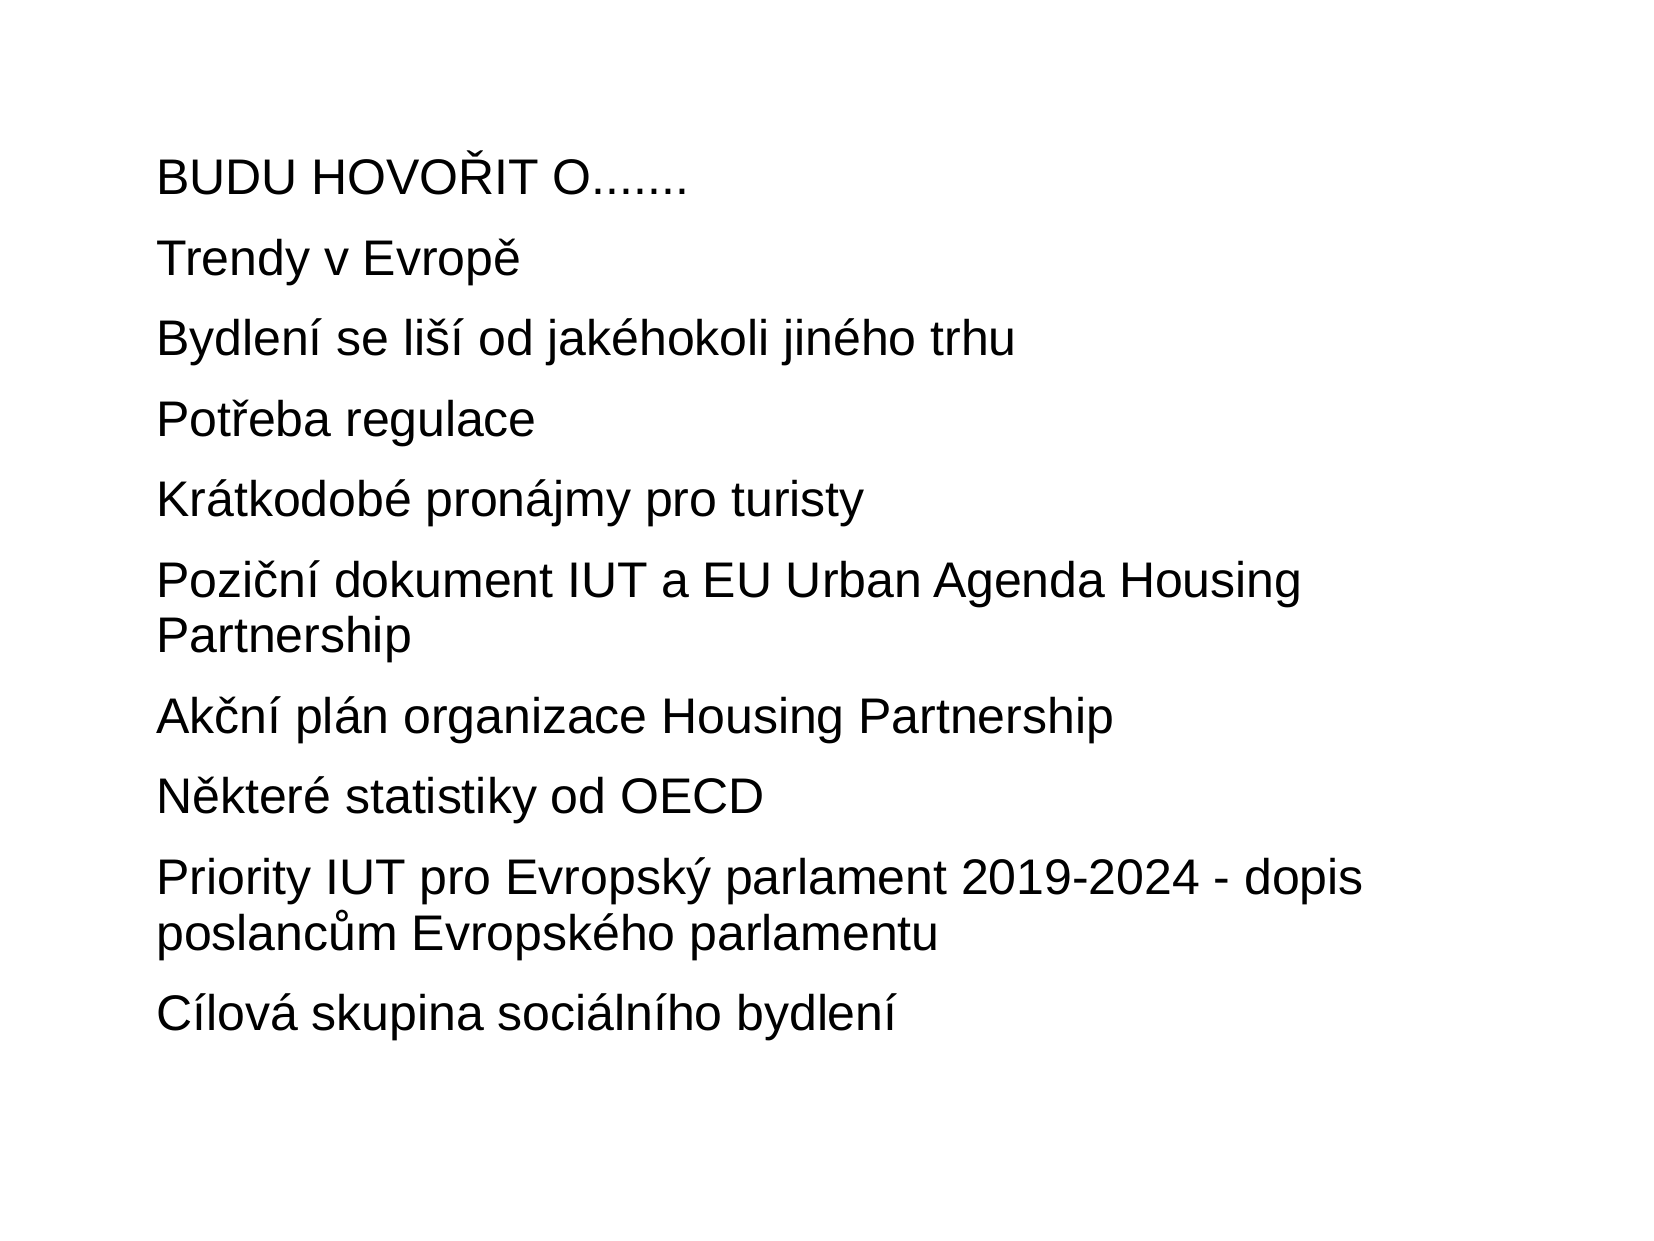

BUDU HOVOŘIT O.......
Trendy v Evropě
Bydlení se liší od jakéhokoli jiného trhu
Potřeba regulace
Krátkodobé pronájmy pro turisty
Poziční dokument IUT a EU Urban Agenda Housing Partnership
Akční plán organizace Housing Partnership
Některé statistiky od OECD
Priority IUT pro Evropský parlament 2019-2024 - dopis poslancům Evropského parlamentu
Cílová skupina sociálního bydlení